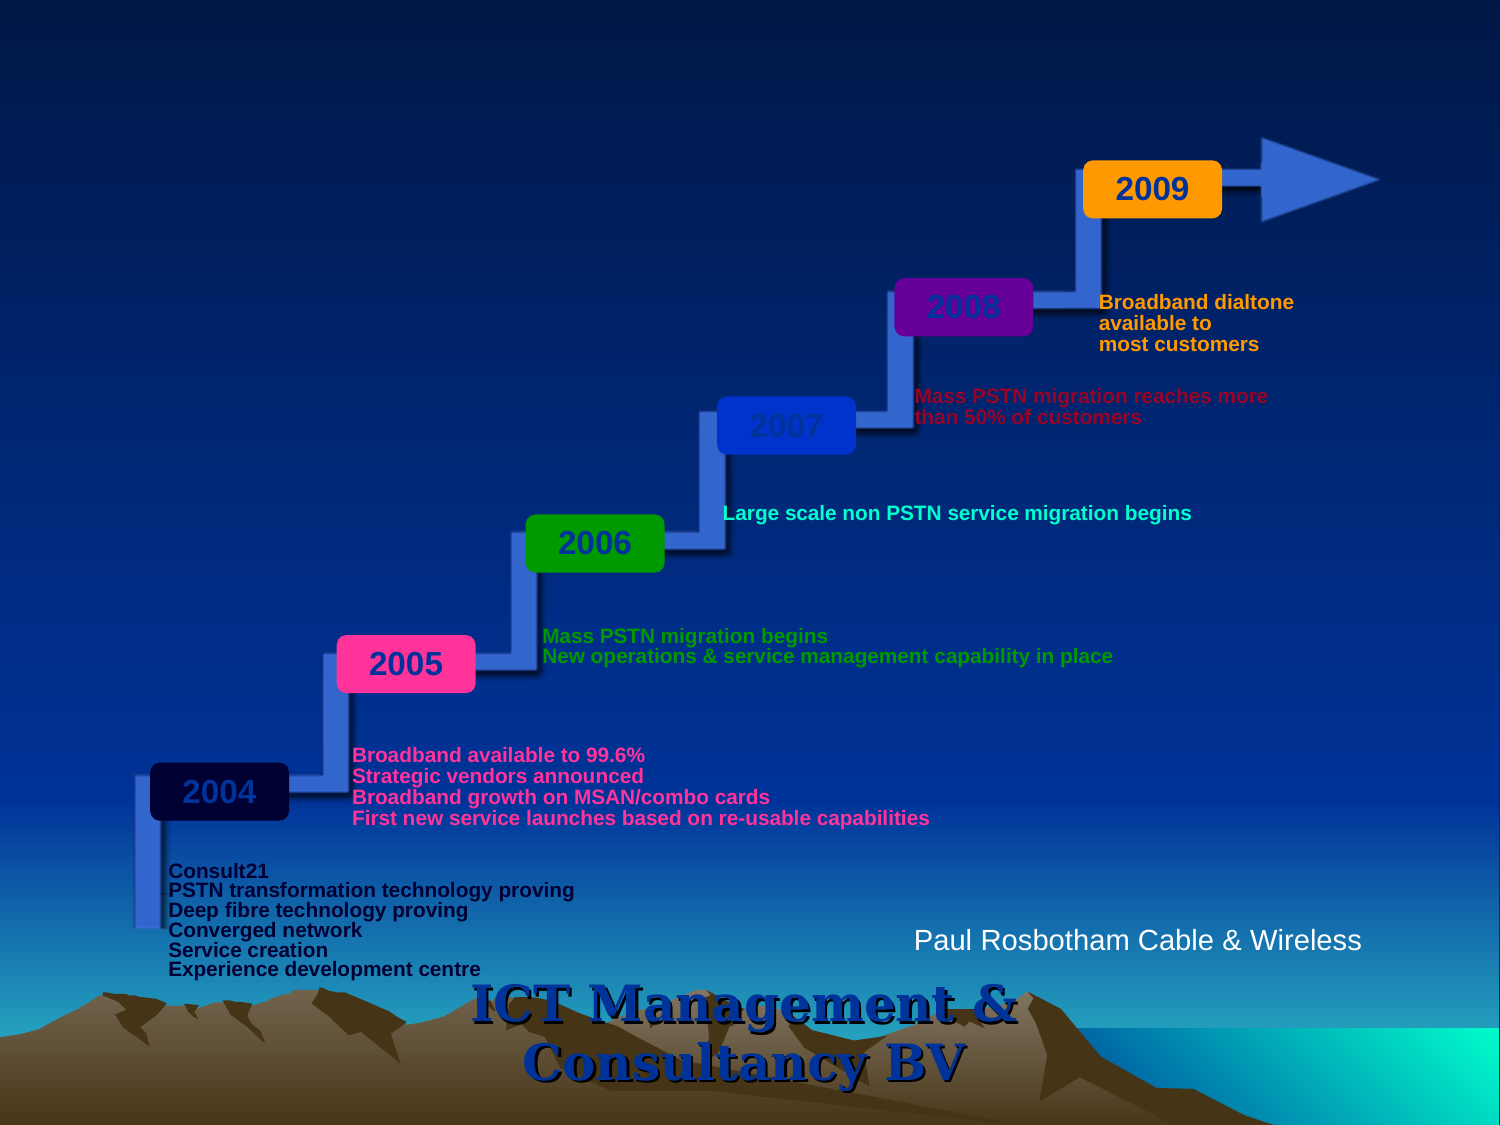

2009
2008
Broadband dialtone
available to
most customers
Mass PSTN migration reaches more
than 50% of customers
2007
Large scale non PSTN service migration begins
2006
Mass PSTN migration begins
New operations & service management capability in place
2005
Broadband available to 99.6%
Strategic vendors announced
Broadband growth on MSAN/combo cards
First new service launches based on re-usable capabilities
2004
Consult21
PSTN transformation technology proving
Deep fibre technology proving
Converged network
Service creation
Experience development centre
Paul Rosbotham Cable & Wireless